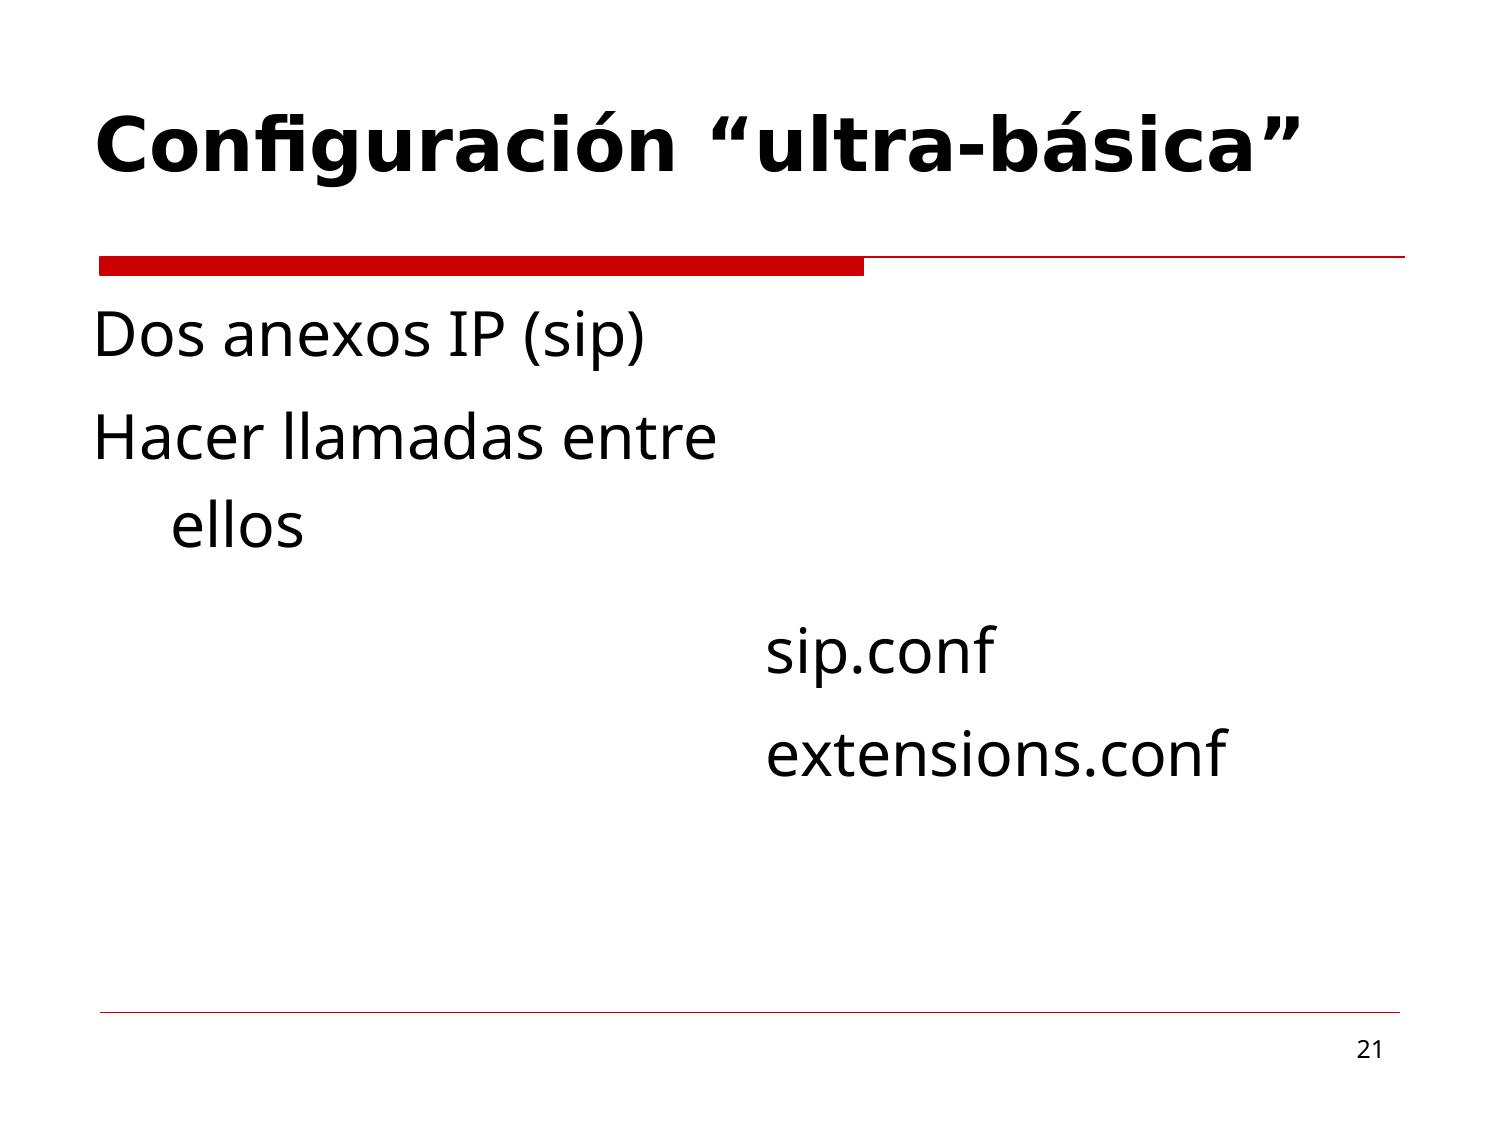

# Configuración “ultra-básica”
Dos anexos IP (sip)
Hacer llamadas entre ellos
sip.conf
extensions.conf